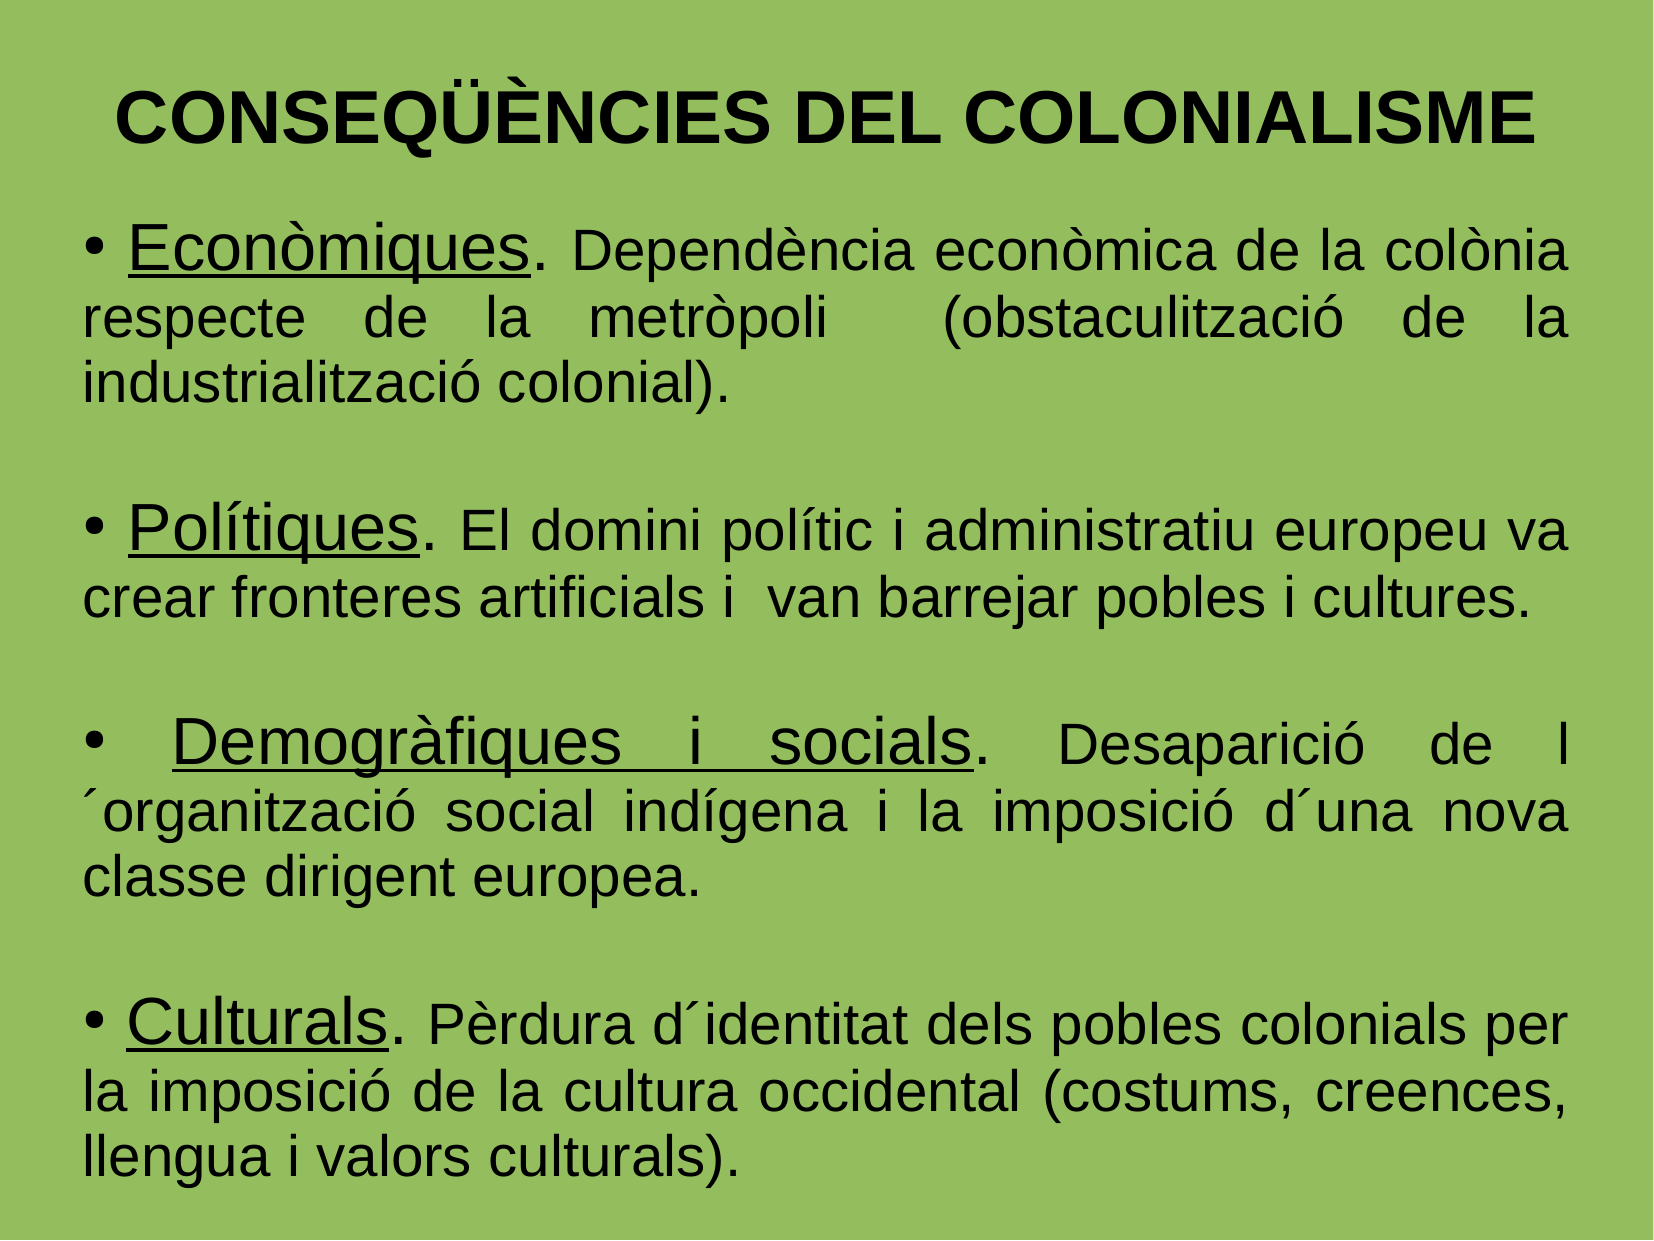

# CONSEQÜÈNCIES DEL COLONIALISME
 Econòmiques. Dependència econòmica de la colònia respecte de la metròpoli (obstaculització de la industrialització colonial).
 Polítiques. El domini polític i administratiu europeu va crear fronteres artificials i van barrejar pobles i cultures.
 Demogràfiques i socials. Desaparició de l´organització social indígena i la imposició d´una nova classe dirigent europea.
 Culturals. Pèrdura d´identitat dels pobles colonials per la imposició de la cultura occidental (costums, creences, llengua i valors culturals).